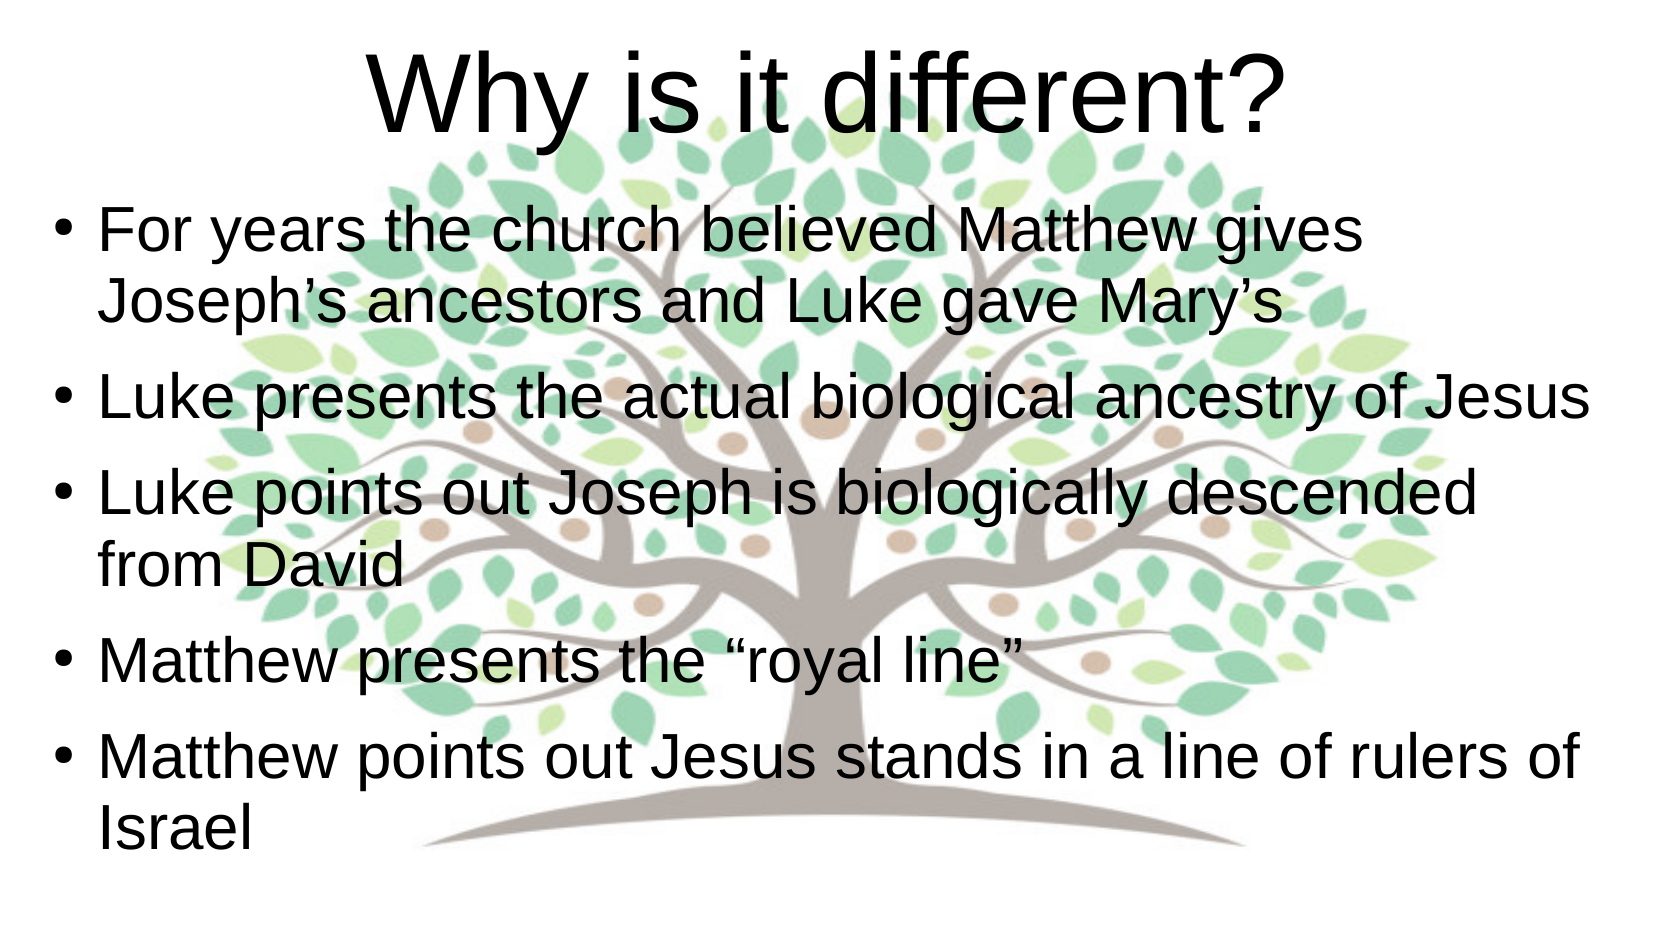

# Why is it different?
For years the church believed Matthew gives Joseph’s ancestors and Luke gave Mary’s
Luke presents the actual biological ancestry of Jesus
Luke points out Joseph is biologically descended from David
Matthew presents the “royal line”
Matthew points out Jesus stands in a line of rulers of Israel